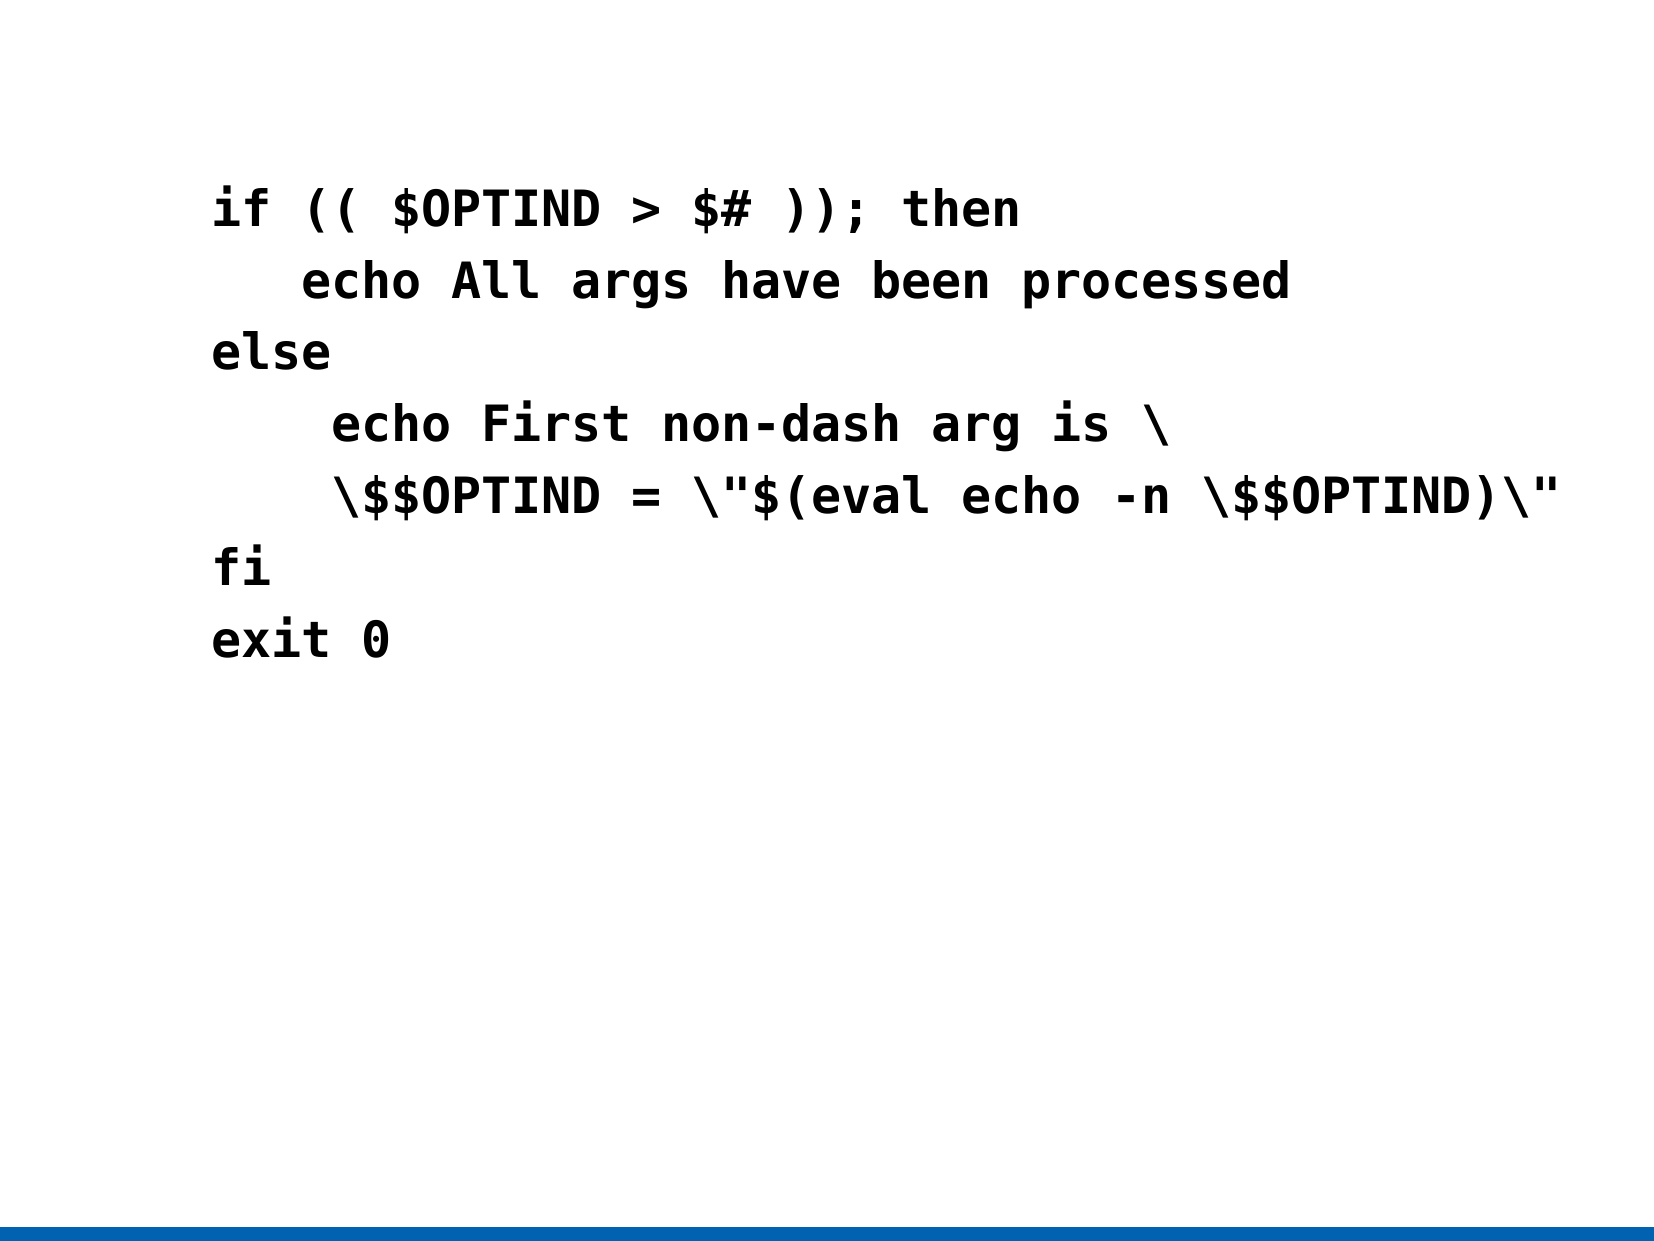

# if (( $OPTIND > $# )); then
 echo All args have been processed
 else
 echo First non-dash arg is \
 \$$OPTIND = \"$(eval echo -n \$$OPTIND)\"
 fi
 exit 0